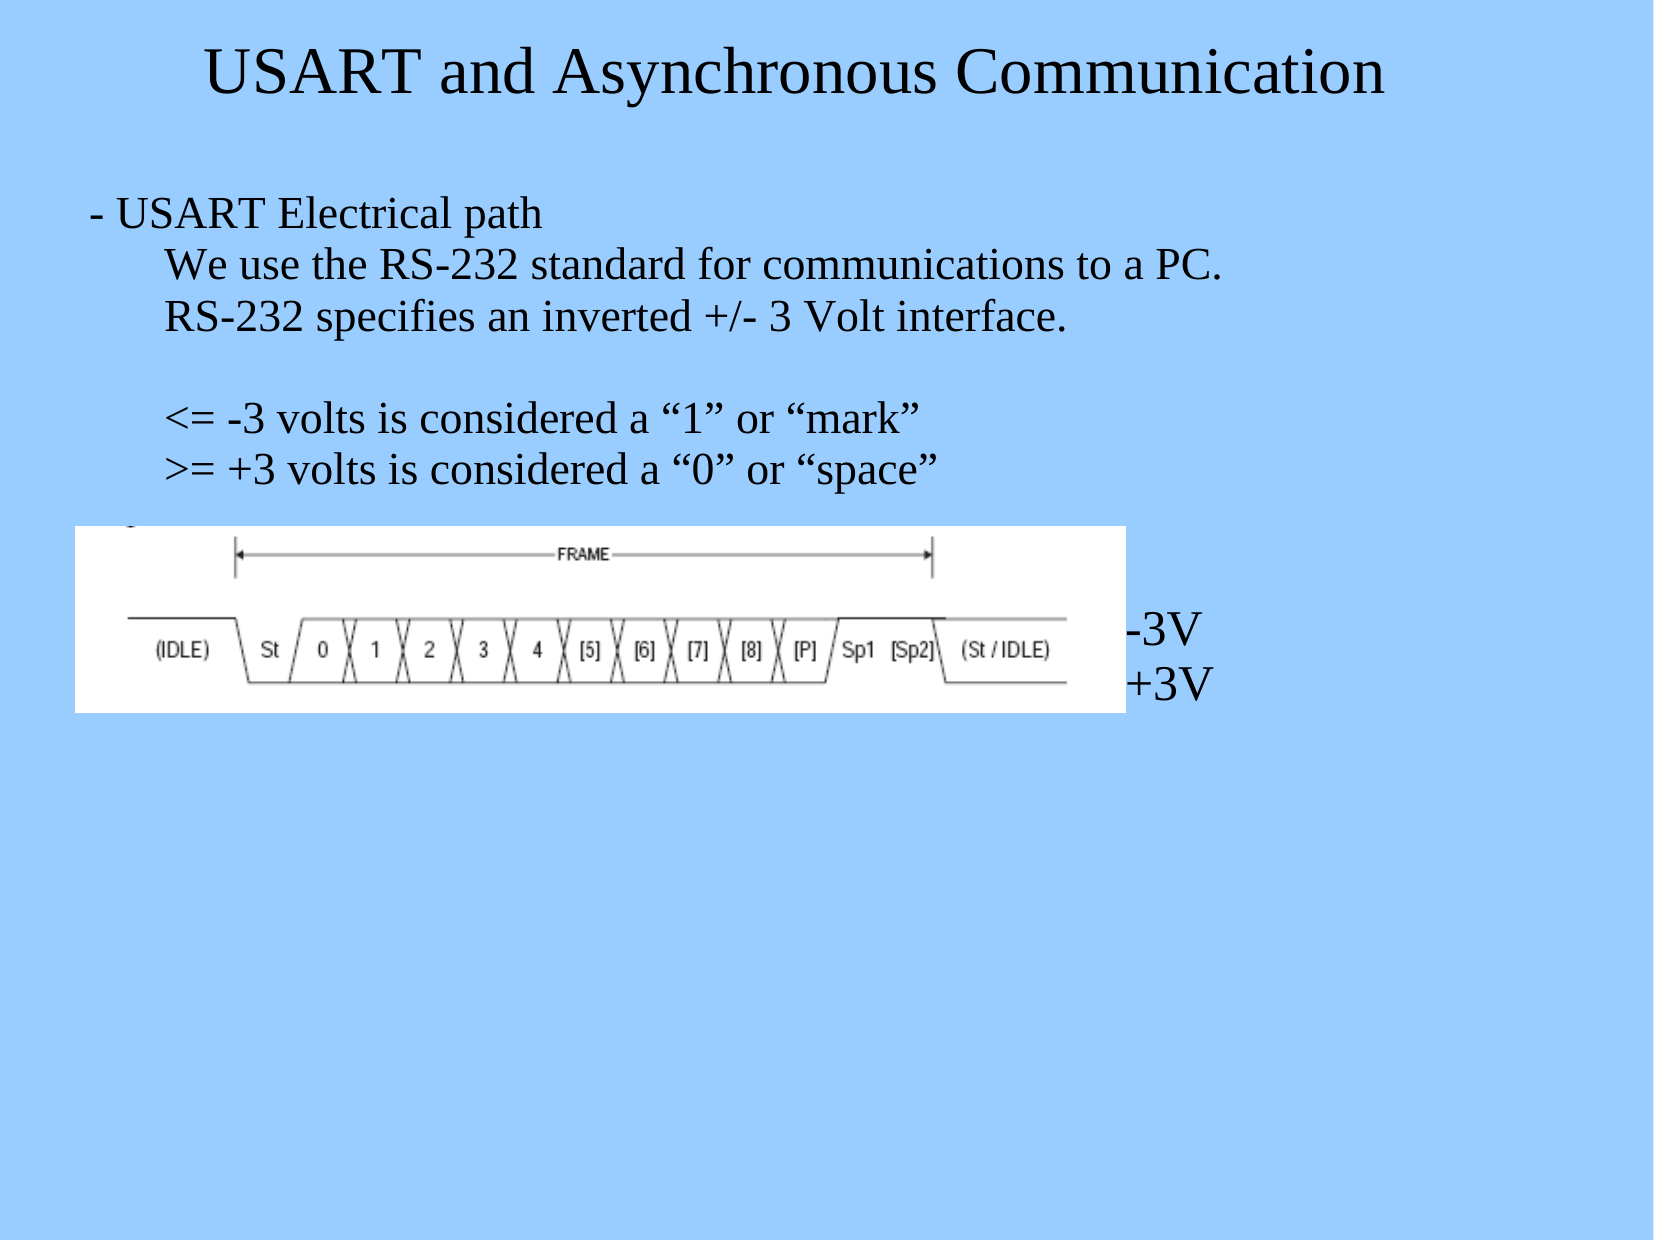

USART and Asynchronous Communication
- USART Electrical path
	We use the RS-232 standard for communications to a PC.
	RS-232 specifies an inverted +/- 3 Volt interface.
	<= -3 volts is considered a “1” or “mark”
	>= +3 volts is considered a “0” or “space”
-3V
+3V